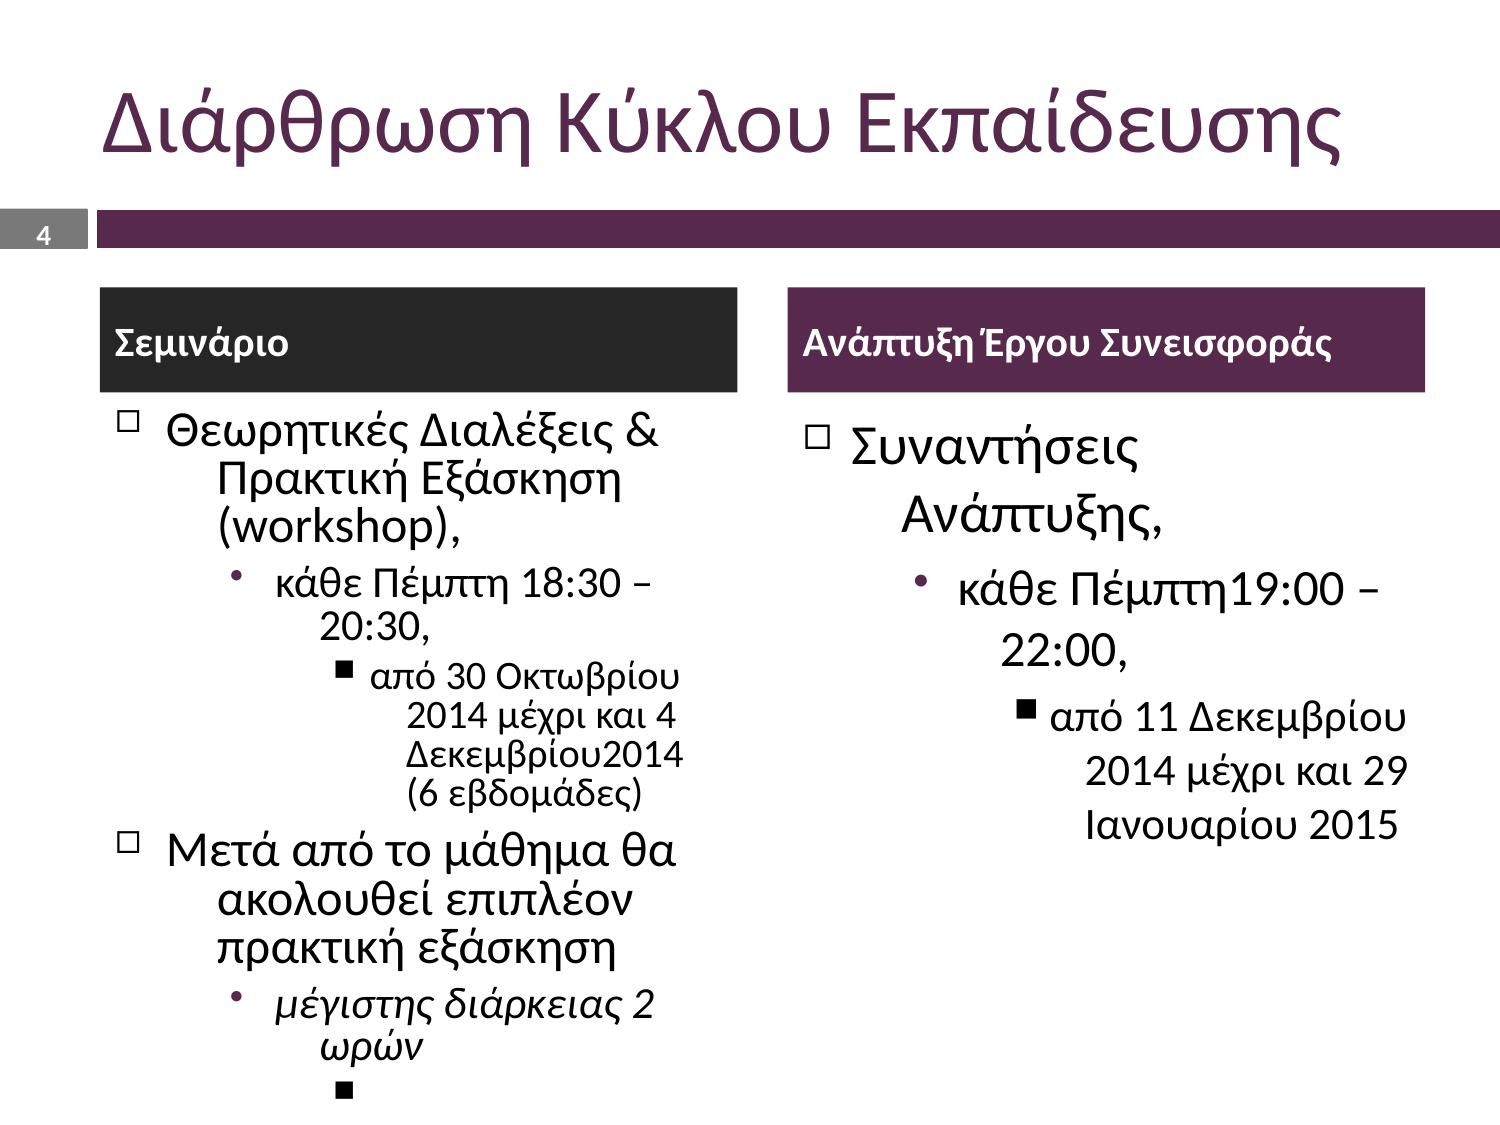

# Διάρθρωση Κύκλου Εκπαίδευσης
Σεμινάριο
Ανάπτυξη Έργου Συνεισφοράς
Θεωρητικές Διαλέξεις & Πρακτική Εξάσκηση (workshop),
κάθε Πέμπτη 18:30 – 20:30,
από 30 Οκτωβρίου 2014 μέχρι και 4 Δεκεμβρίου2014 (6 εβδομάδες)
Μετά από το μάθημα θα ακολουθεί επιπλέον πρακτική εξάσκηση
μέγιστης διάρκειας 2 ωρών
Συναντήσεις Ανάπτυξης,
κάθε Πέμπτη19:00 – 22:00,
από 11 Δεκεμβρίου 2014 μέχρι και 29 Ιανουαρίου 2015